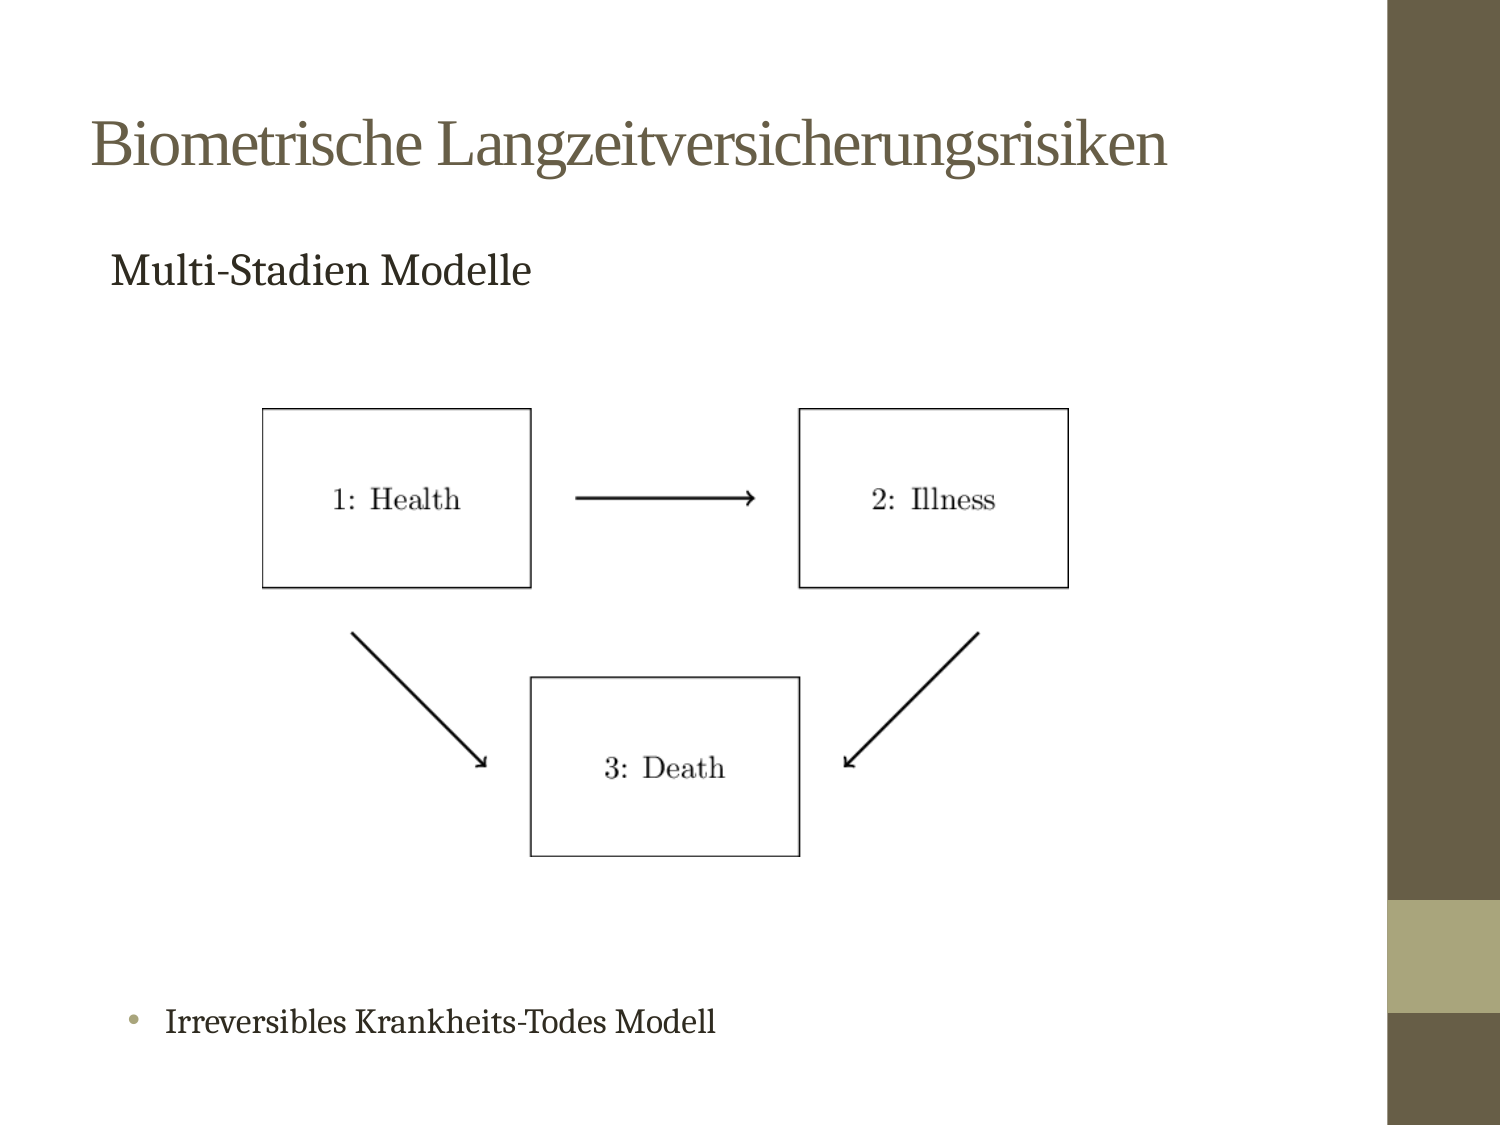

# Biometrische Langzeitversicherungsrisiken
Multi-Stadien Modelle
Irreversibles Krankheits-Todes Modell